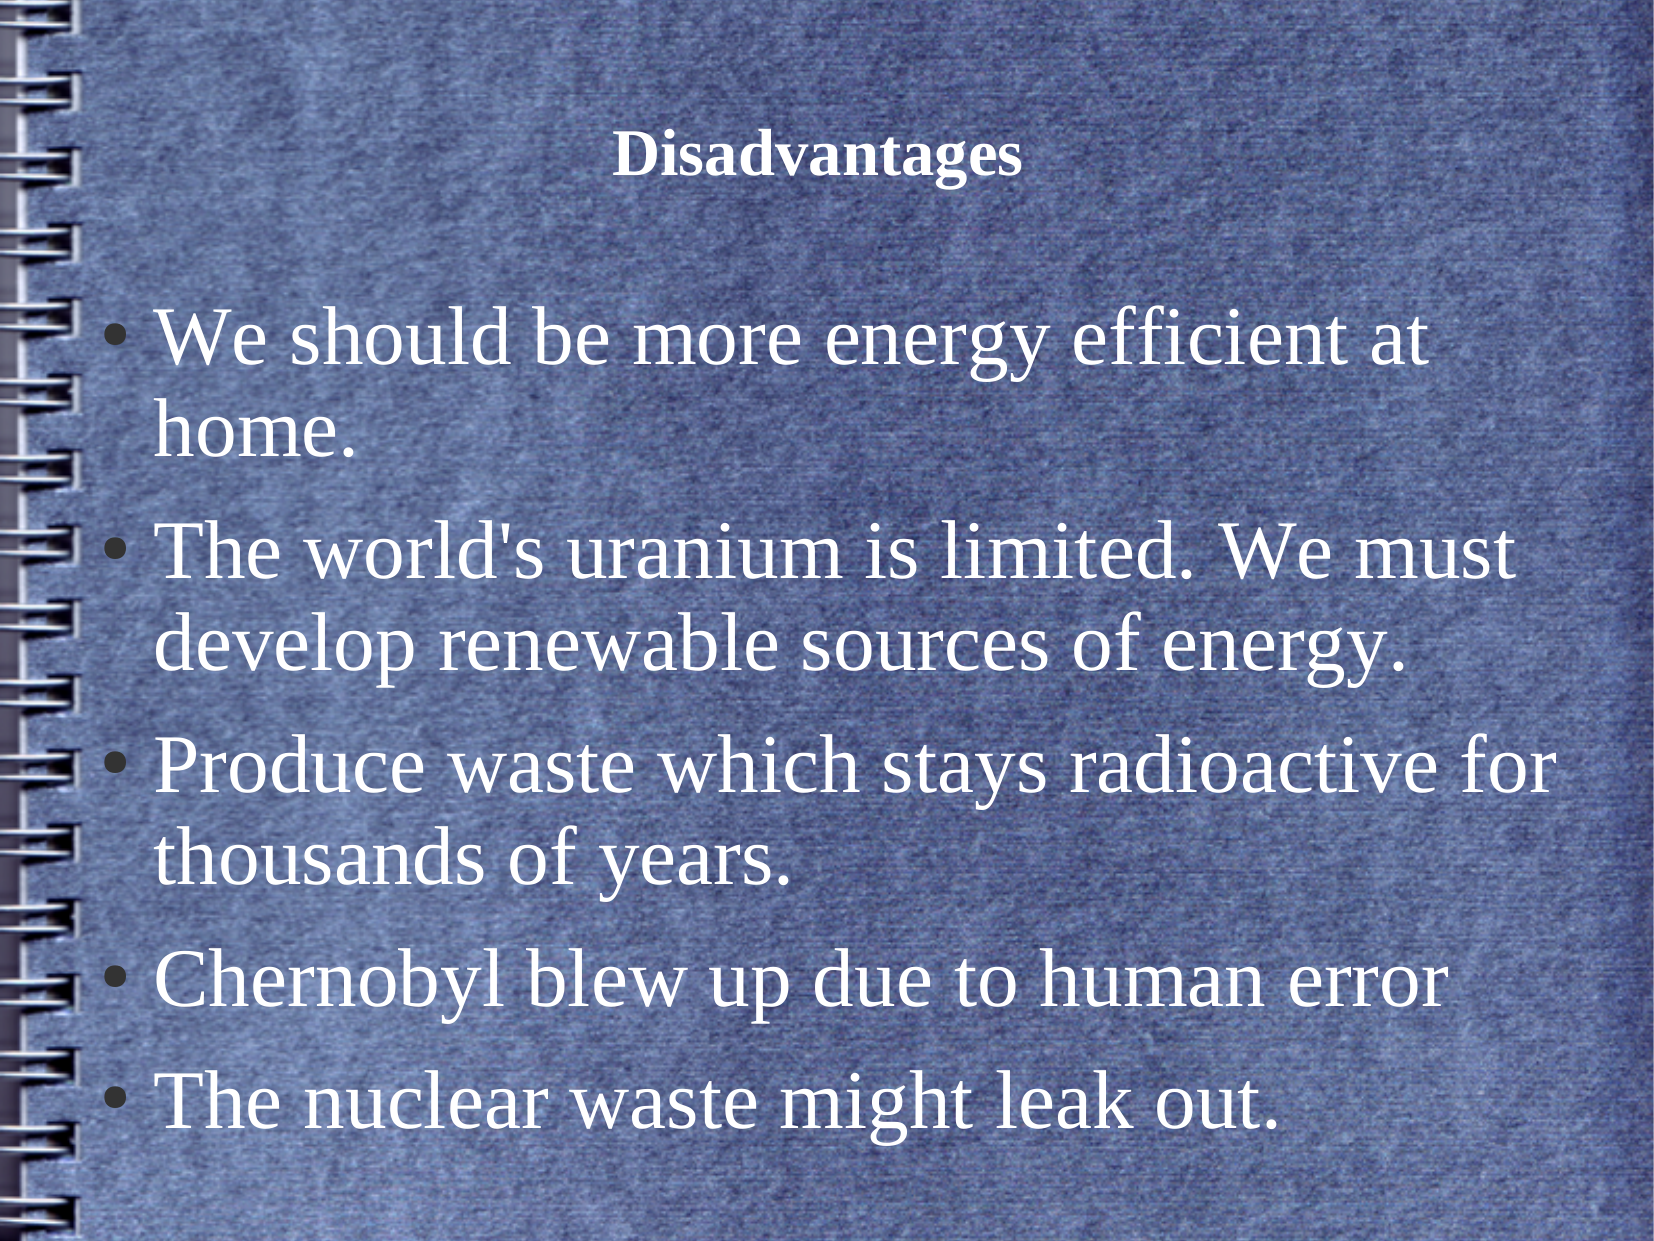

# Disadvantages
We should be more energy efficient at home.
The world's uranium is limited. We must develop renewable sources of energy.
Produce waste which stays radioactive for thousands of years.
Chernobyl blew up due to human error
The nuclear waste might leak out.